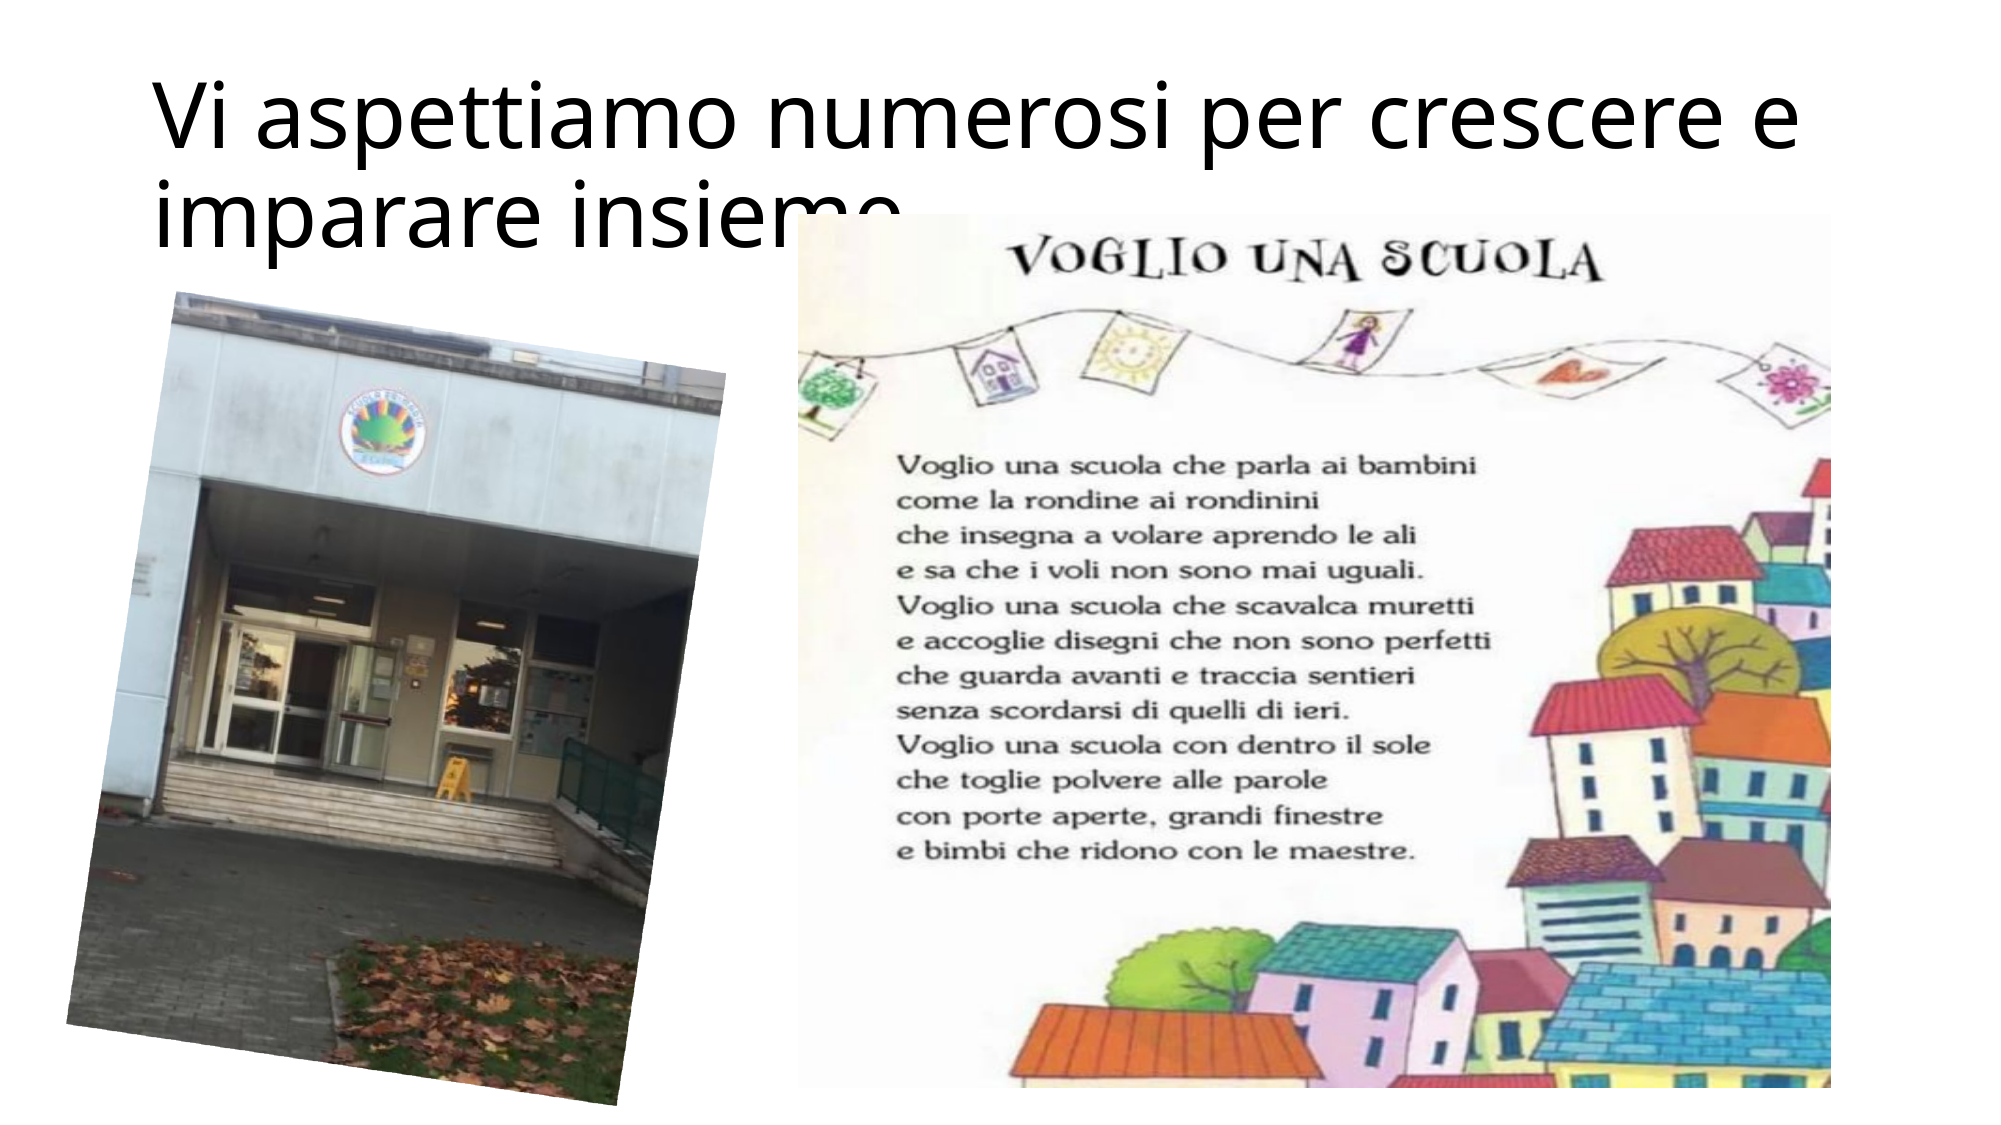

# Vi aspettiamo numerosi per crescere e imparare insieme